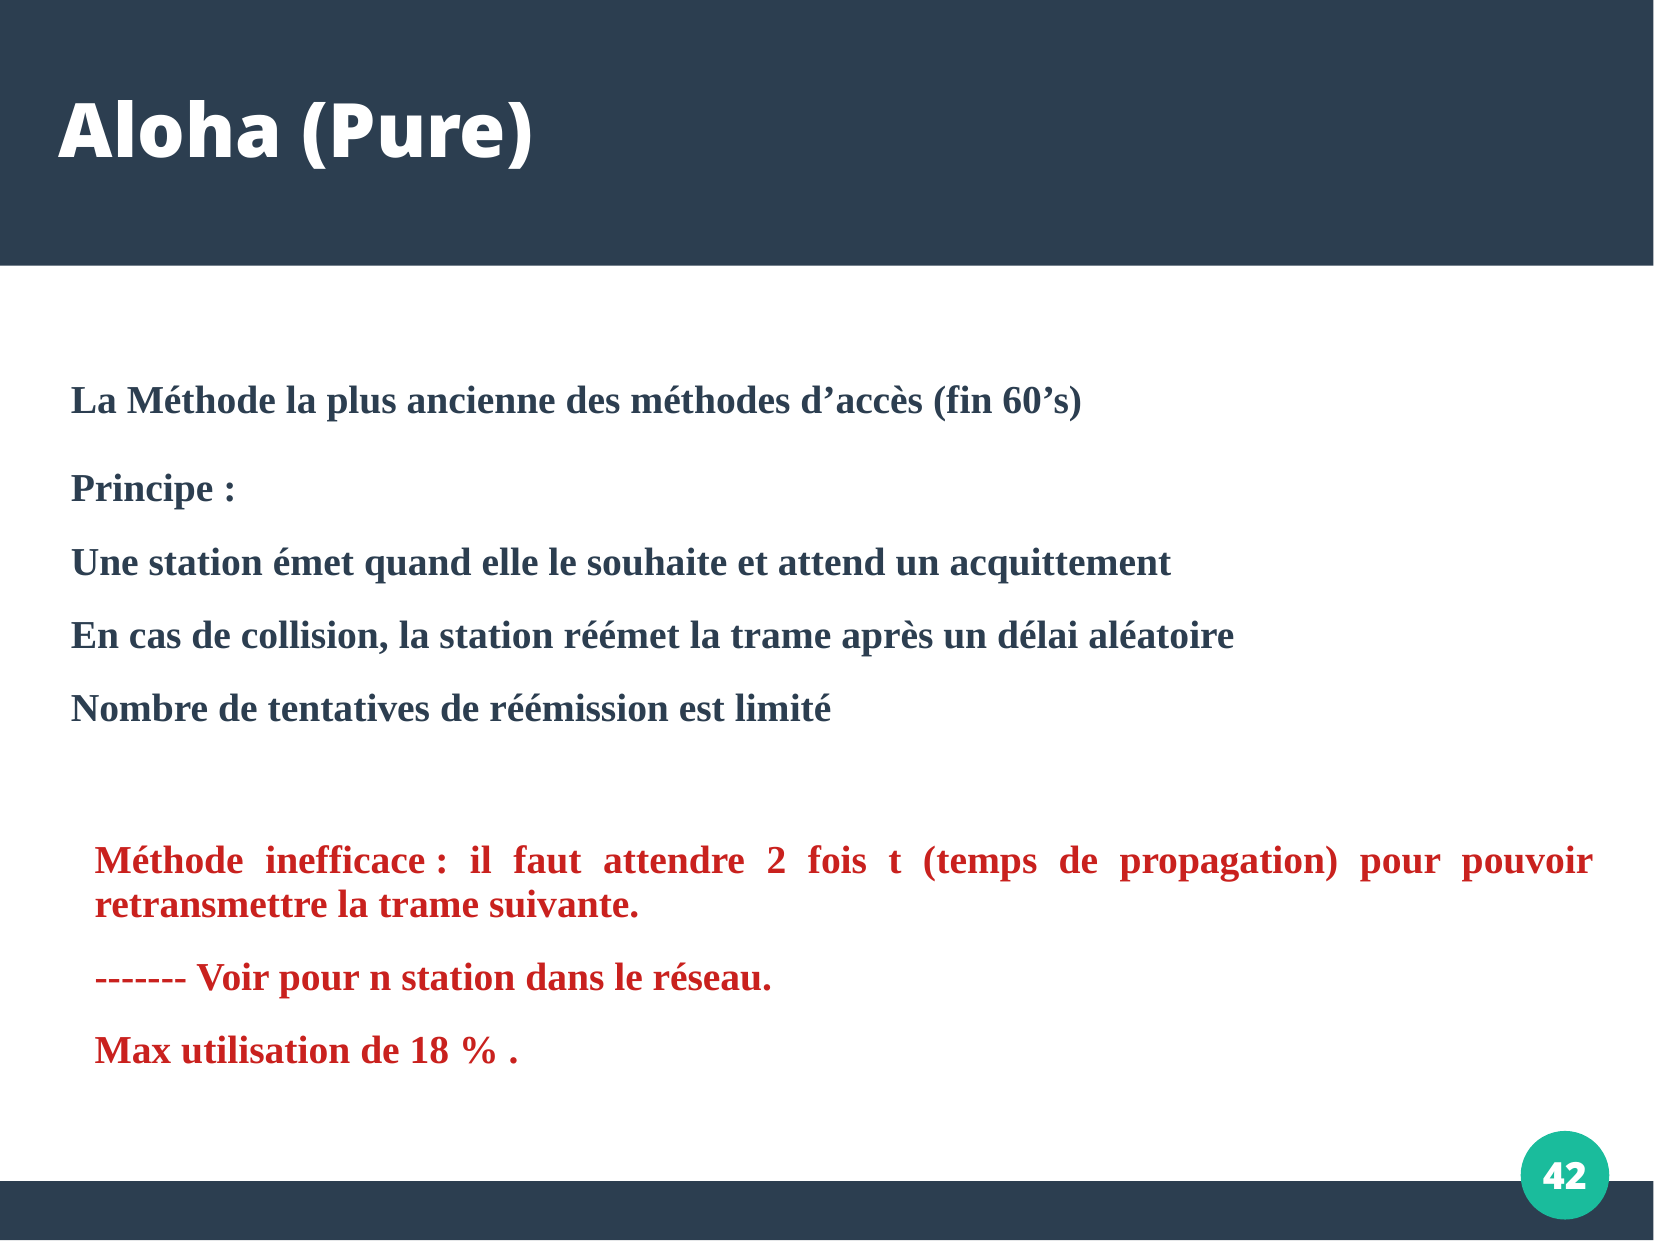

# Aloha (Pure)
La Méthode la plus ancienne des méthodes d’accès (fin 60’s)
Principe :
Une station émet quand elle le souhaite et attend un acquittement
En cas de collision, la station réémet la trame après un délai aléatoire
Nombre de tentatives de réémission est limité
Méthode inefficace : il faut attendre 2 fois t (temps de propagation) pour pouvoir retransmettre la trame suivante.
------- Voir pour n station dans le réseau.
Max utilisation de 18 % .
42